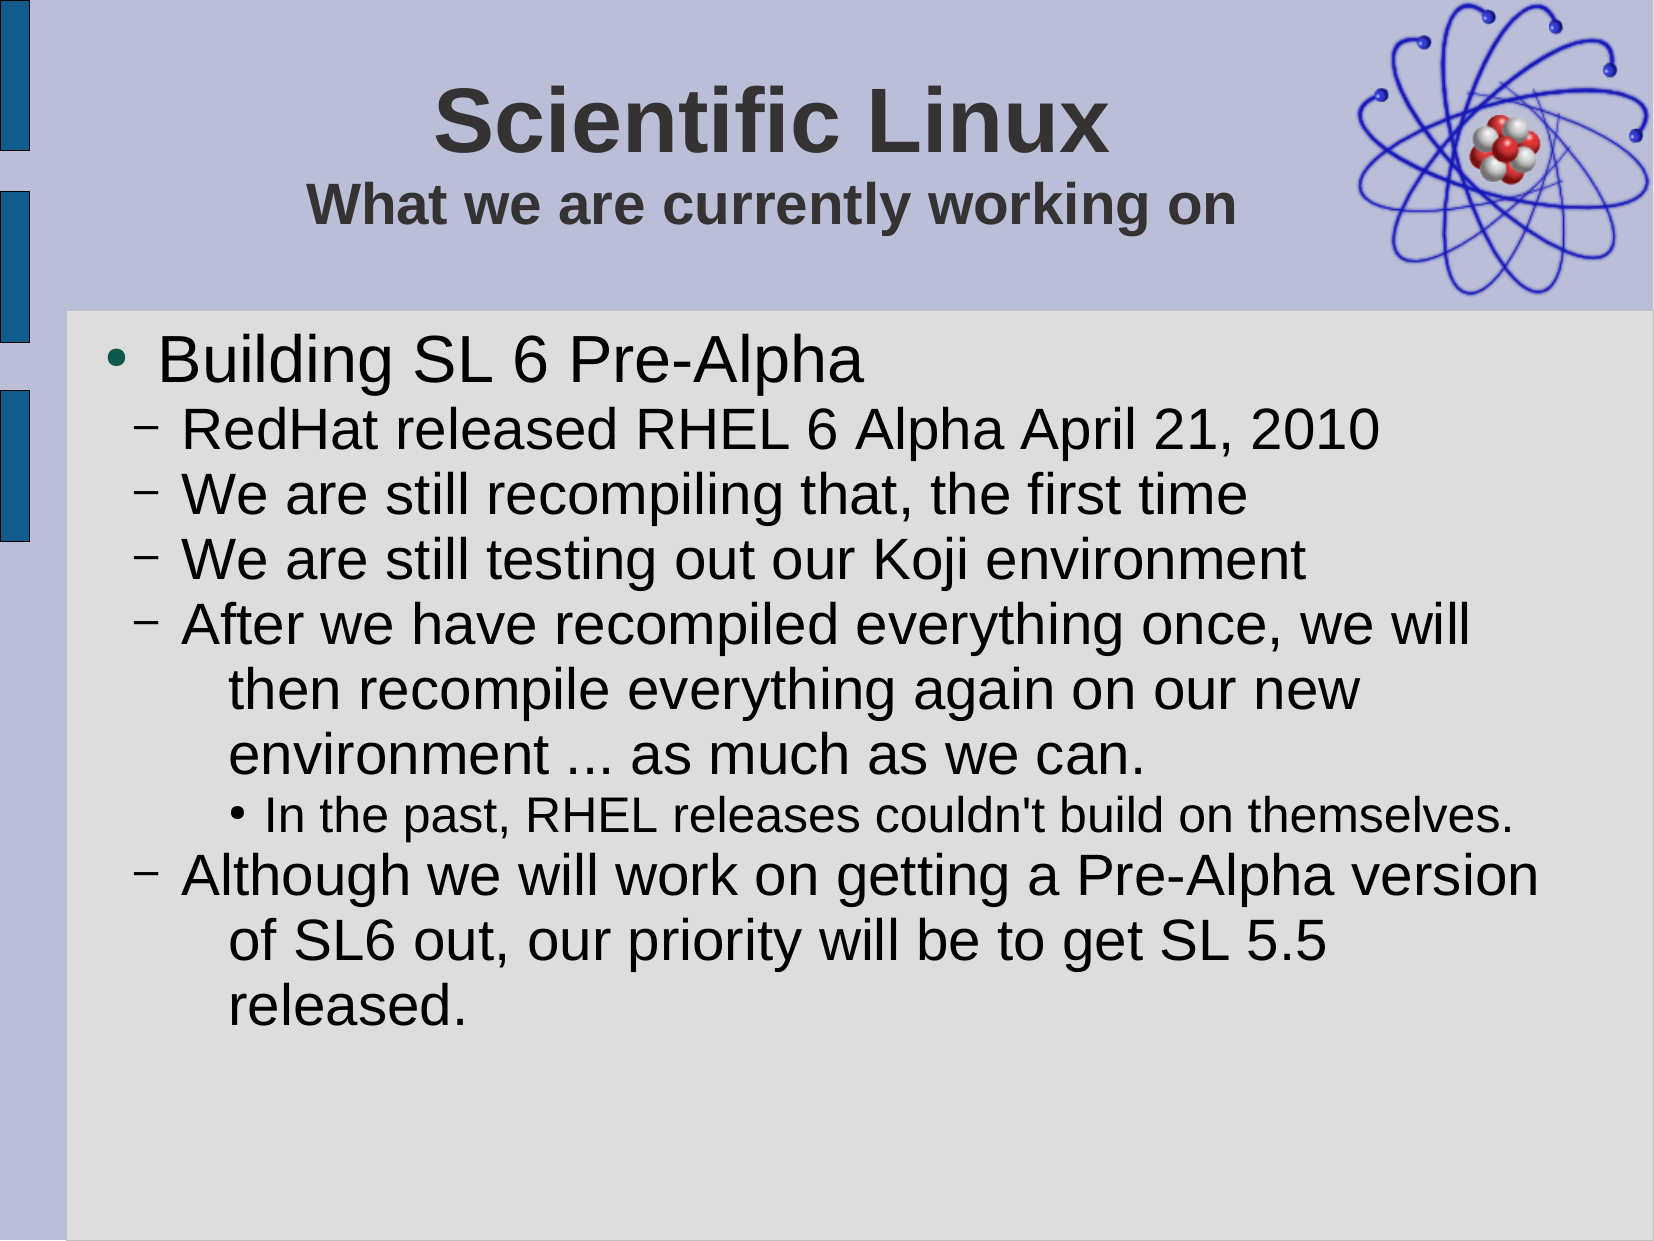

# Scientific Linux What we are currently working on
Building SL 6 Pre-Alpha
RedHat released RHEL 6 Alpha April 21, 2010
We are still recompiling that, the first time
We are still testing out our Koji environment
After we have recompiled everything once, we will then recompile everything again on our new environment ... as much as we can.
In the past, RHEL releases couldn't build on themselves.
Although we will work on getting a Pre-Alpha version of SL6 out, our priority will be to get SL 5.5 released.